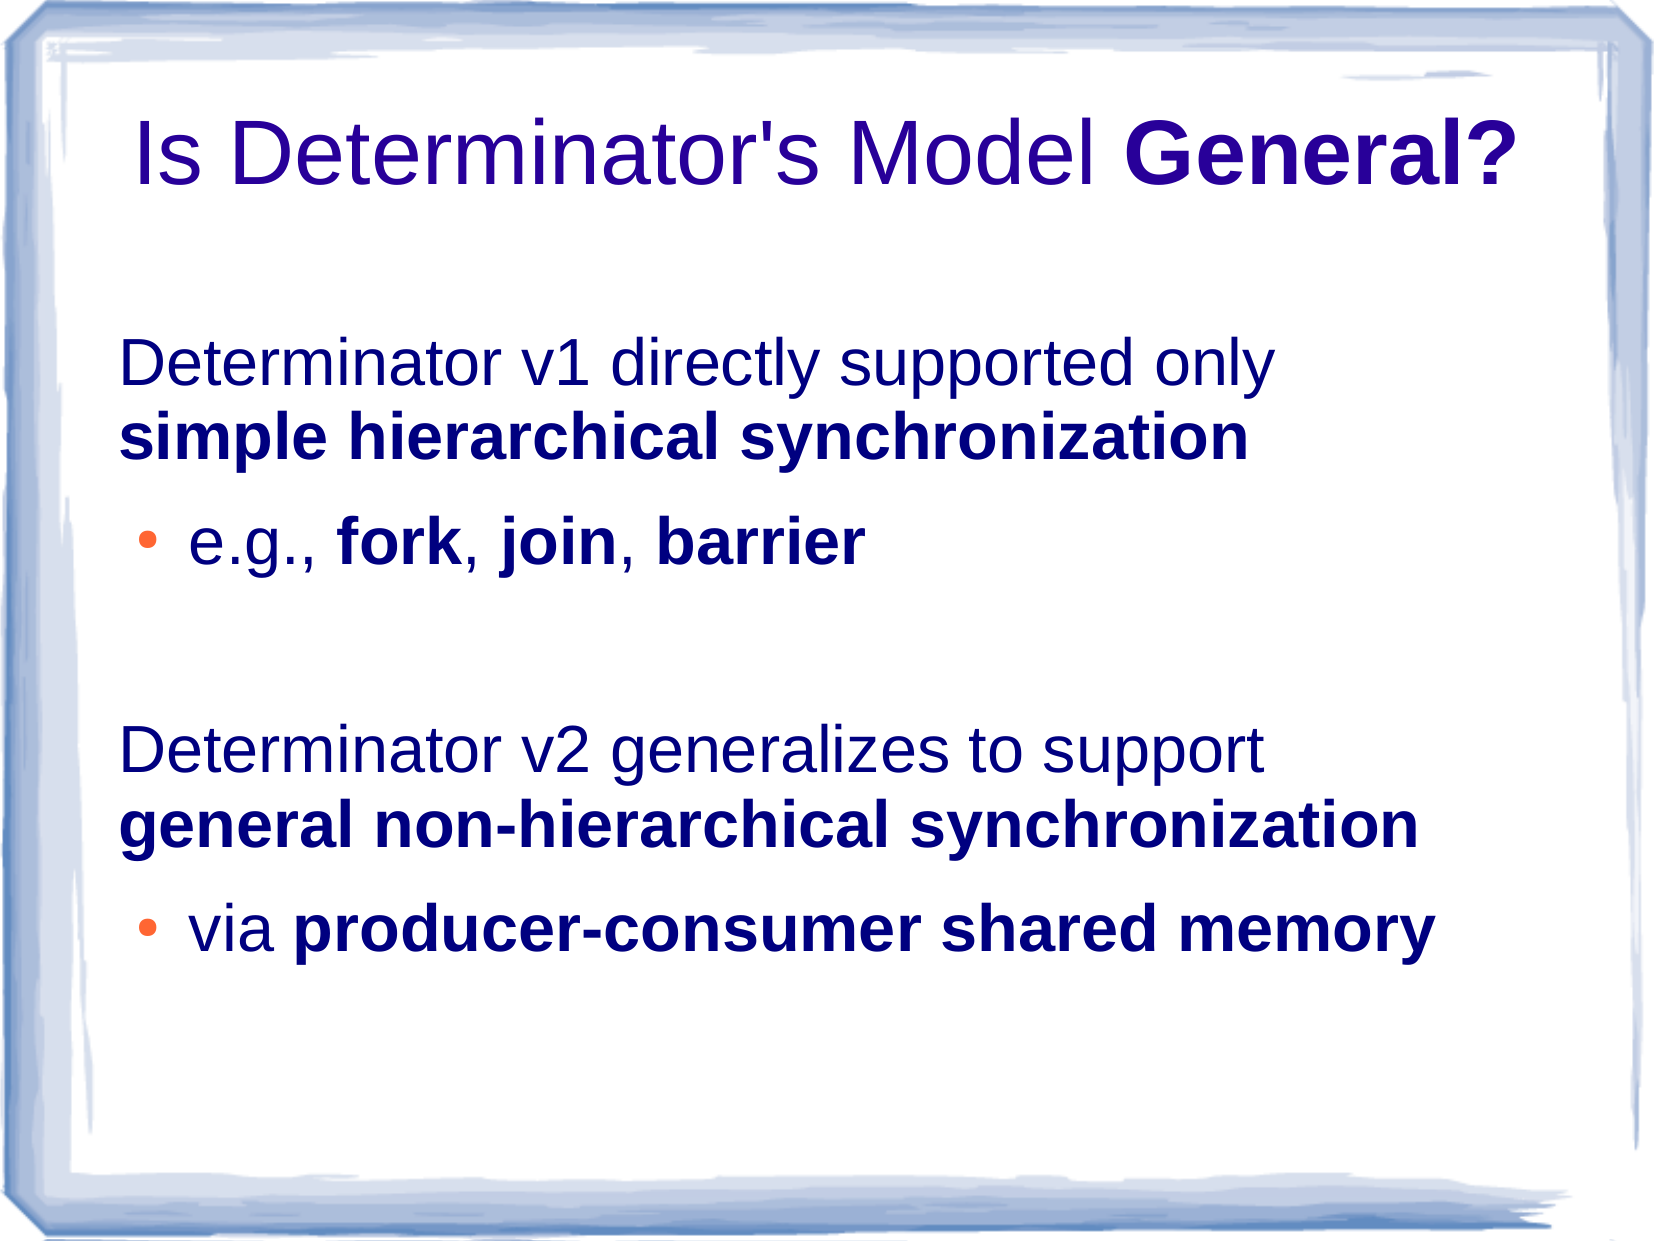

# Is Determinator's Model General?
Determinator v1 directly supported only
simple hierarchical synchronization
e.g., fork, join, barrier
Determinator v2 generalizes to support
general non-hierarchical synchronization
via producer-consumer shared memory